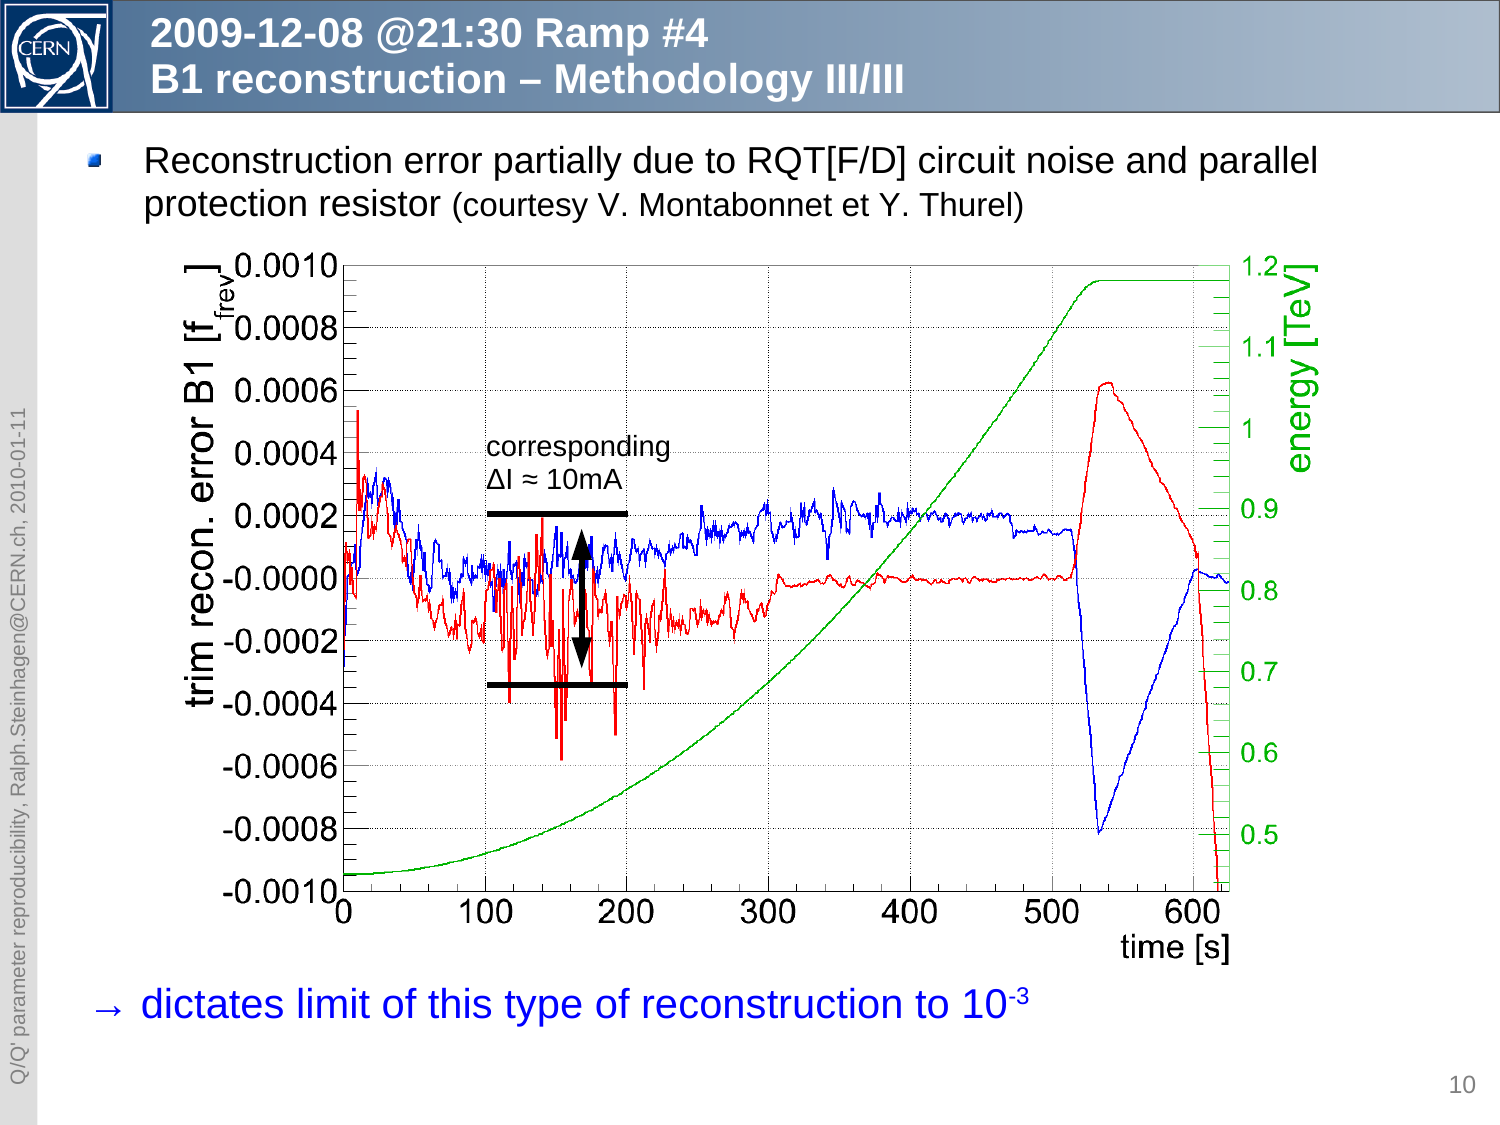

# 2009-12-08 @21:30 Ramp #4 B1 reconstruction – Methodology III/III
Reconstruction error partially due to RQT[F/D] circuit noise and parallel protection resistor (courtesy V. Montabonnet et Y. Thurel)
→ dictates limit of this type of reconstruction to 10-3
corresponding
ΔI ≈ 10mA